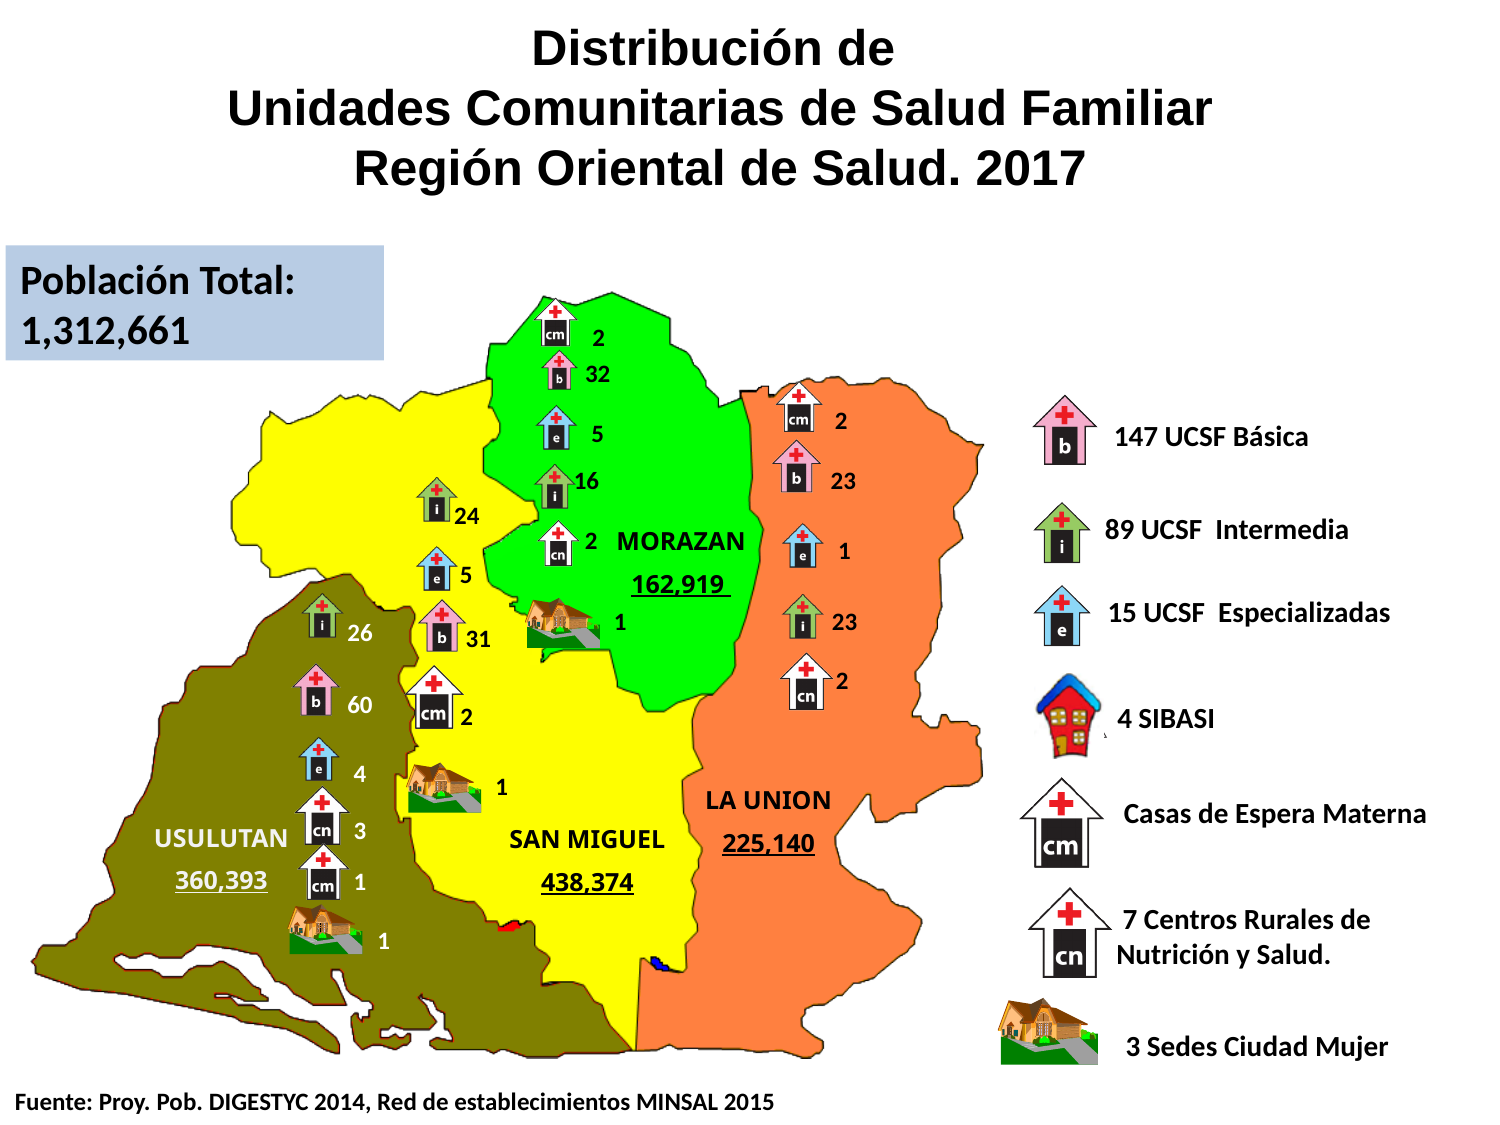

Distribución de
Unidades Comunitarias de Salud Familiar
Región Oriental de Salud. 2017
Población Total: 1,312,661
MORAZAN
162,919
LA UNION
225,140
USULUTAN
360,393
SAN MIGUEL
438,374
2
32
2
147 UCSF Básica
5
16
23
24
89 UCSF Intermedia
2
1
5
15 UCSF Especializadas
1
23
26
31
2
60
4 SIBASI
2
4
1
 Casas de Espera Materna
3
1
 7 Centros Rurales de Nutrición y Salud.
1
 3 Sedes Ciudad Mujer
Fuente: Proy. Pob. DIGESTYC 2014, Red de establecimientos MINSAL 2015